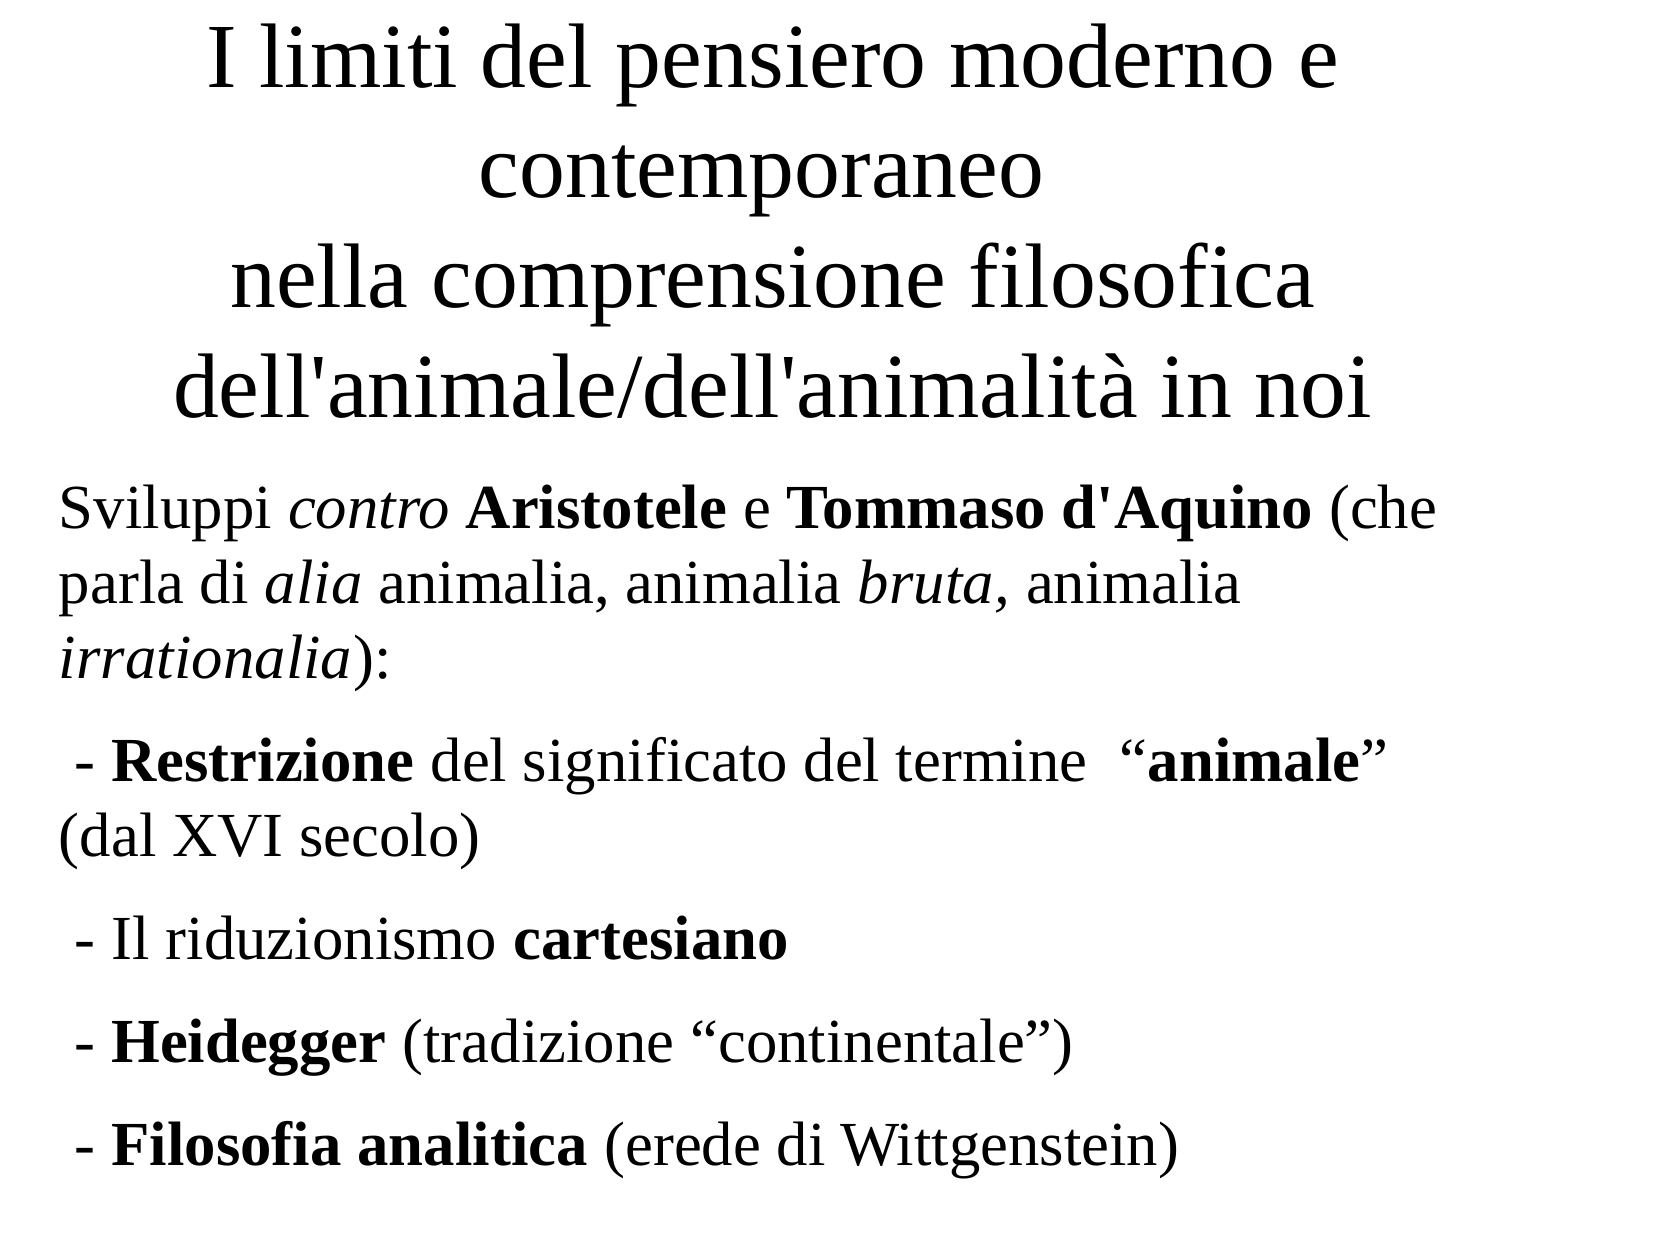

# I limiti del pensiero moderno e contemporaneo nella comprensione filosofica dell'animale/dell'animalità in noi
Sviluppi contro Aristotele e Tommaso d'Aquino (che parla di alia animalia, animalia bruta, animalia irrationalia):
 - Restrizione del significato del termine  “animale” (dal XVI secolo)
 - Il riduzionismo cartesiano
 - Heidegger (tradizione “continentale”)
 - Filosofia analitica (erede di Wittgenstein)